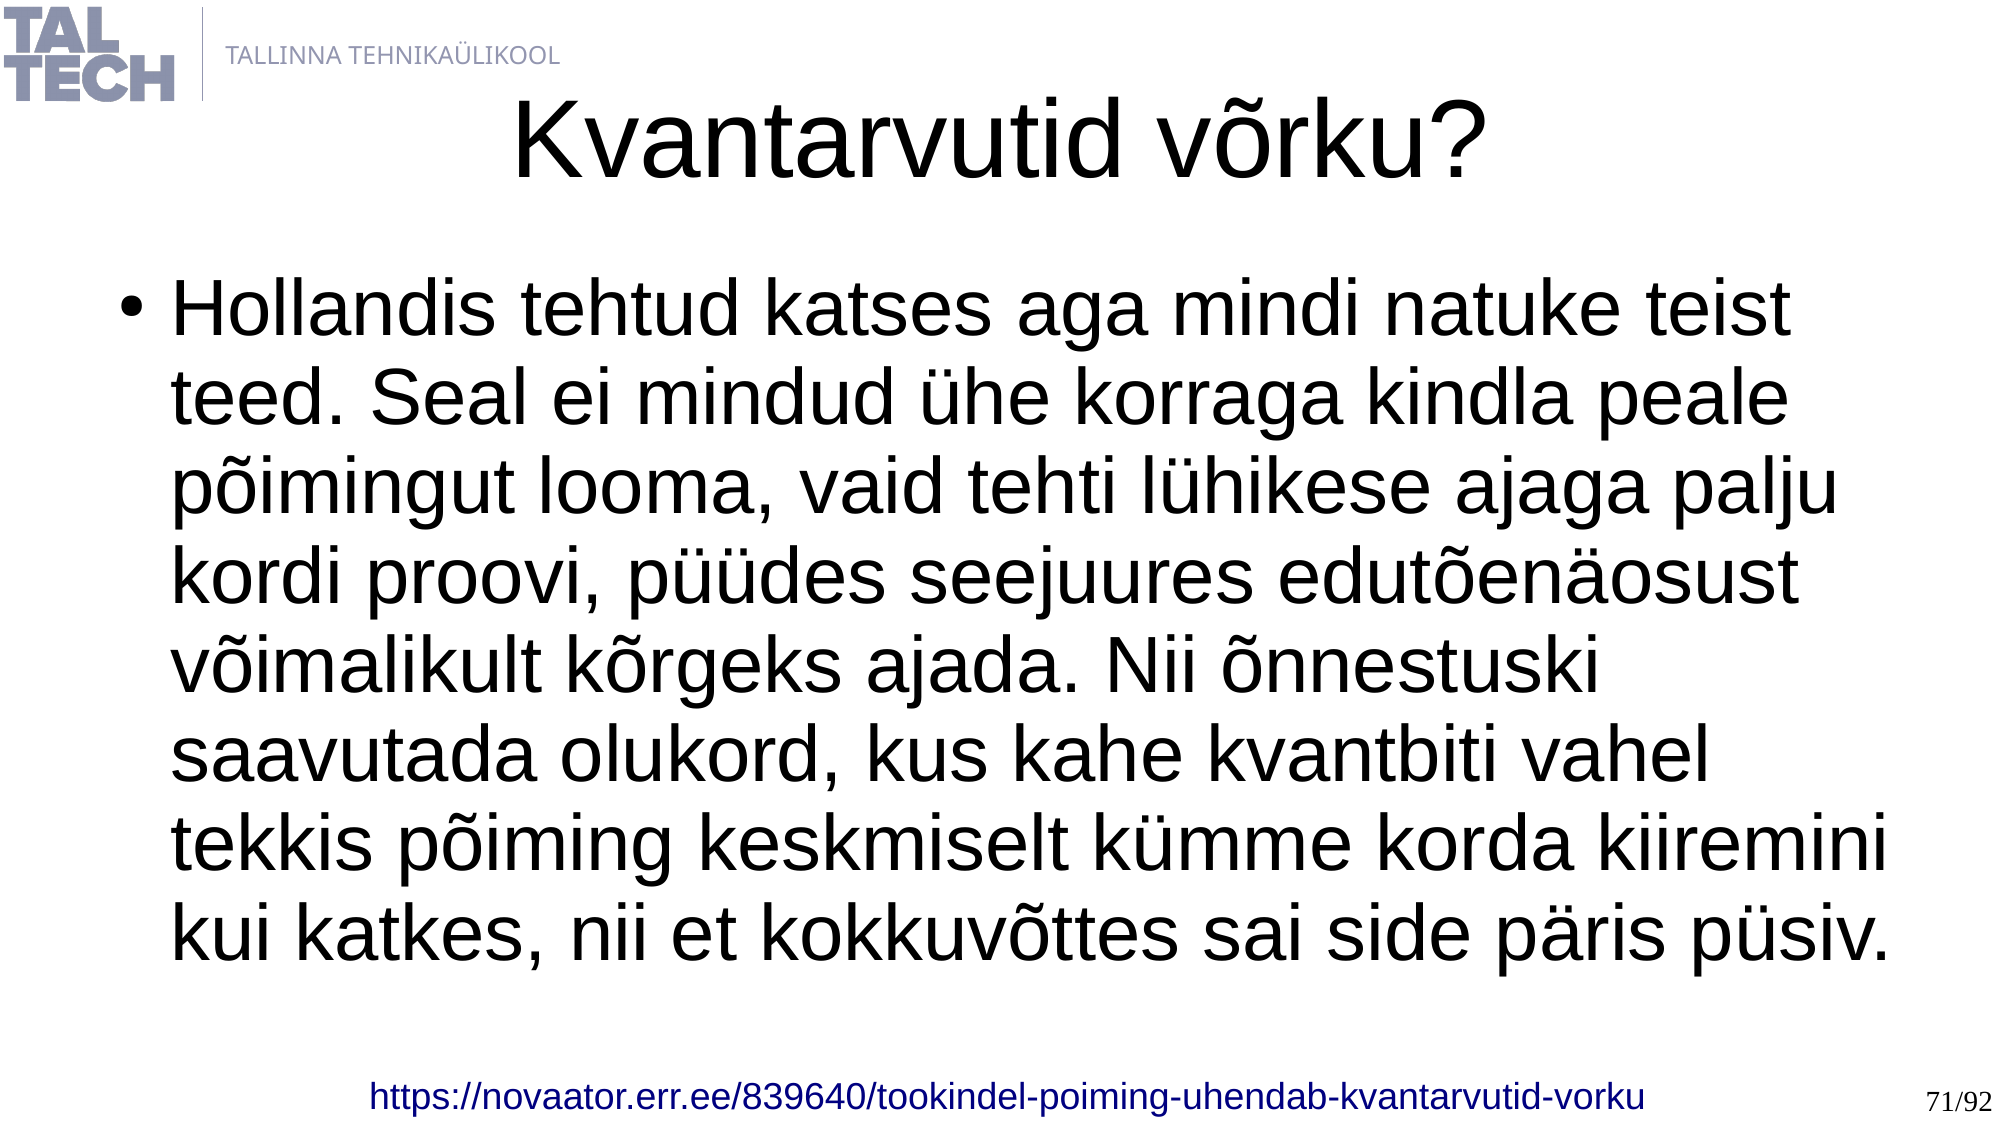

# Kvantarvutid võrku?
Hollandis tehtud katses aga mindi natuke teist teed. Seal ei mindud ühe korraga kindla peale põimingut looma, vaid tehti lühikese ajaga palju kordi proovi, püüdes seejuures edutõenäosust võimalikult kõrgeks ajada. Nii õnnestuski saavutada olukord, kus kahe kvantbiti vahel tekkis põiming keskmiselt kümme korda kiiremini kui katkes, nii et kokkuvõttes sai side päris püsiv.
https://novaator.err.ee/839640/tookindel-poiming-uhendab-kvantarvutid-vorku
71